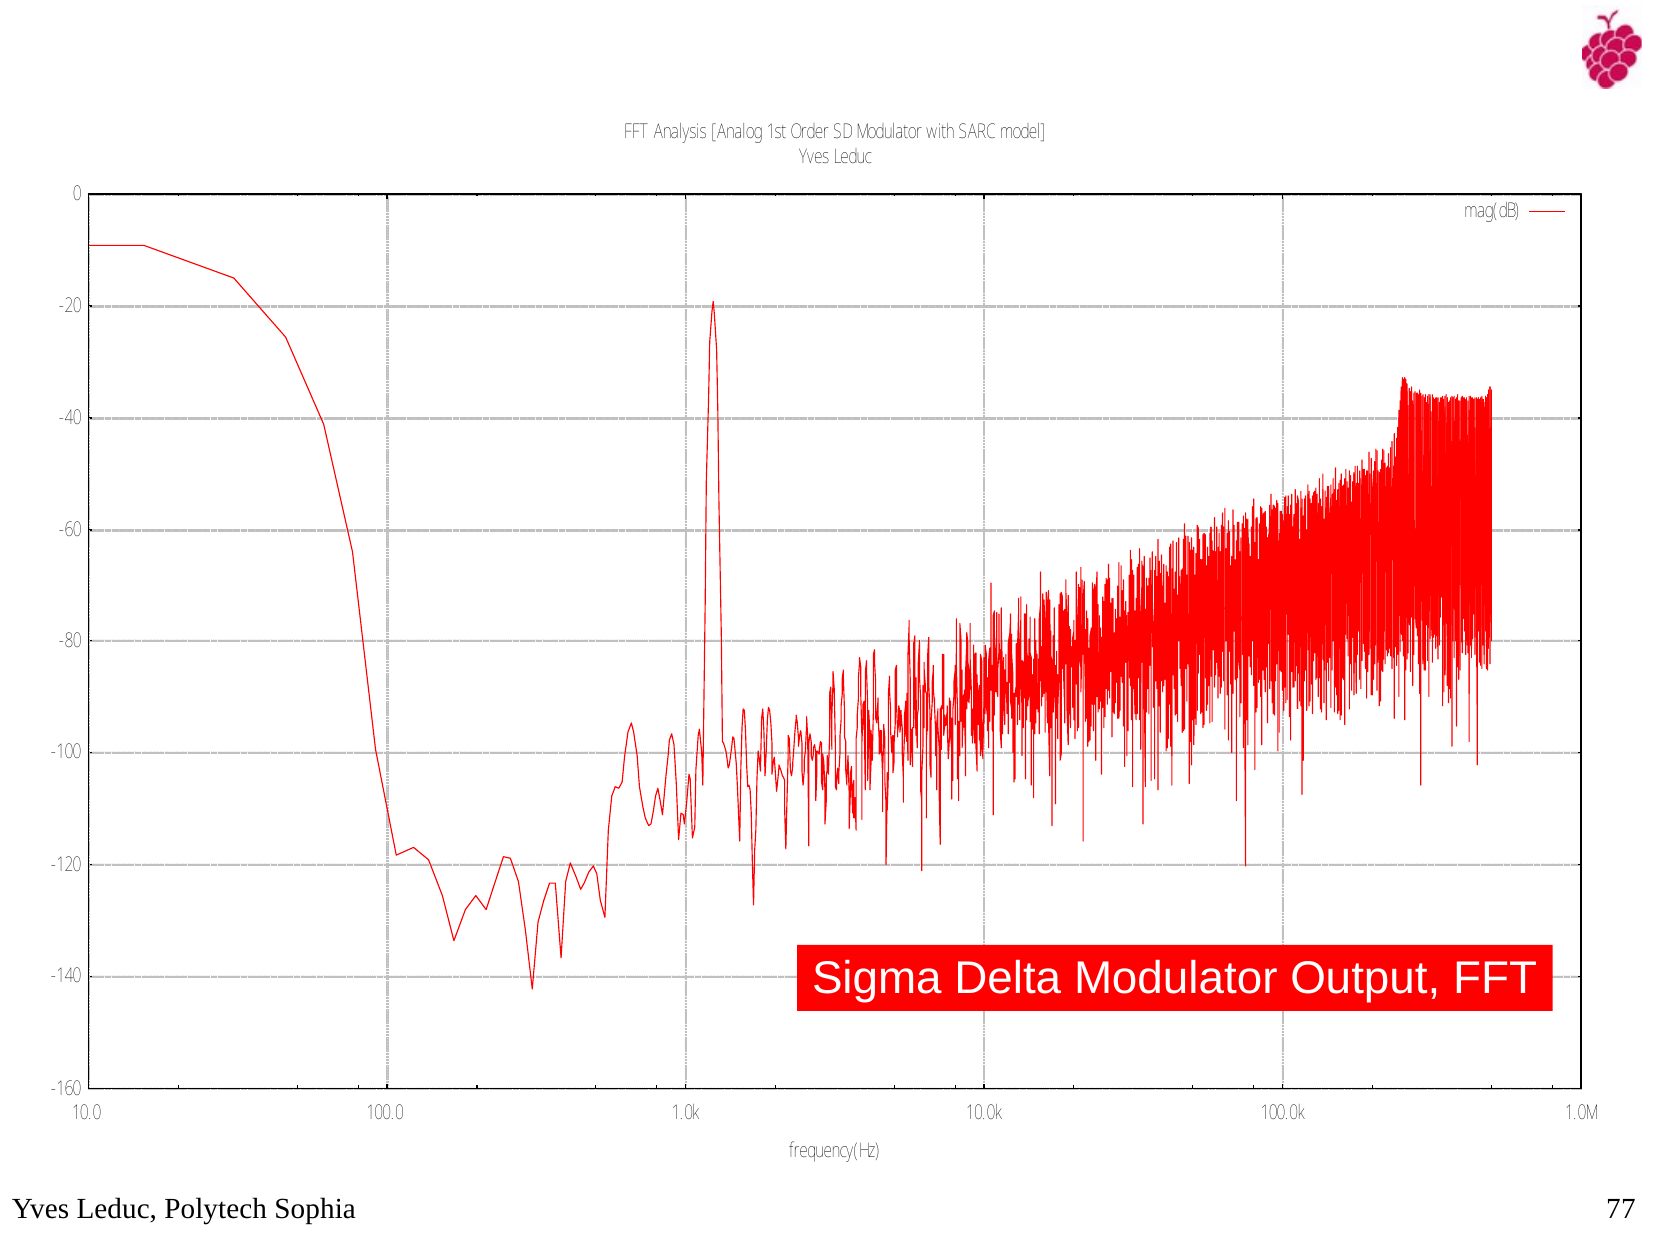

Sigma Delta Modulator Output, FFT
Yves Leduc, Polytech Sophia
77